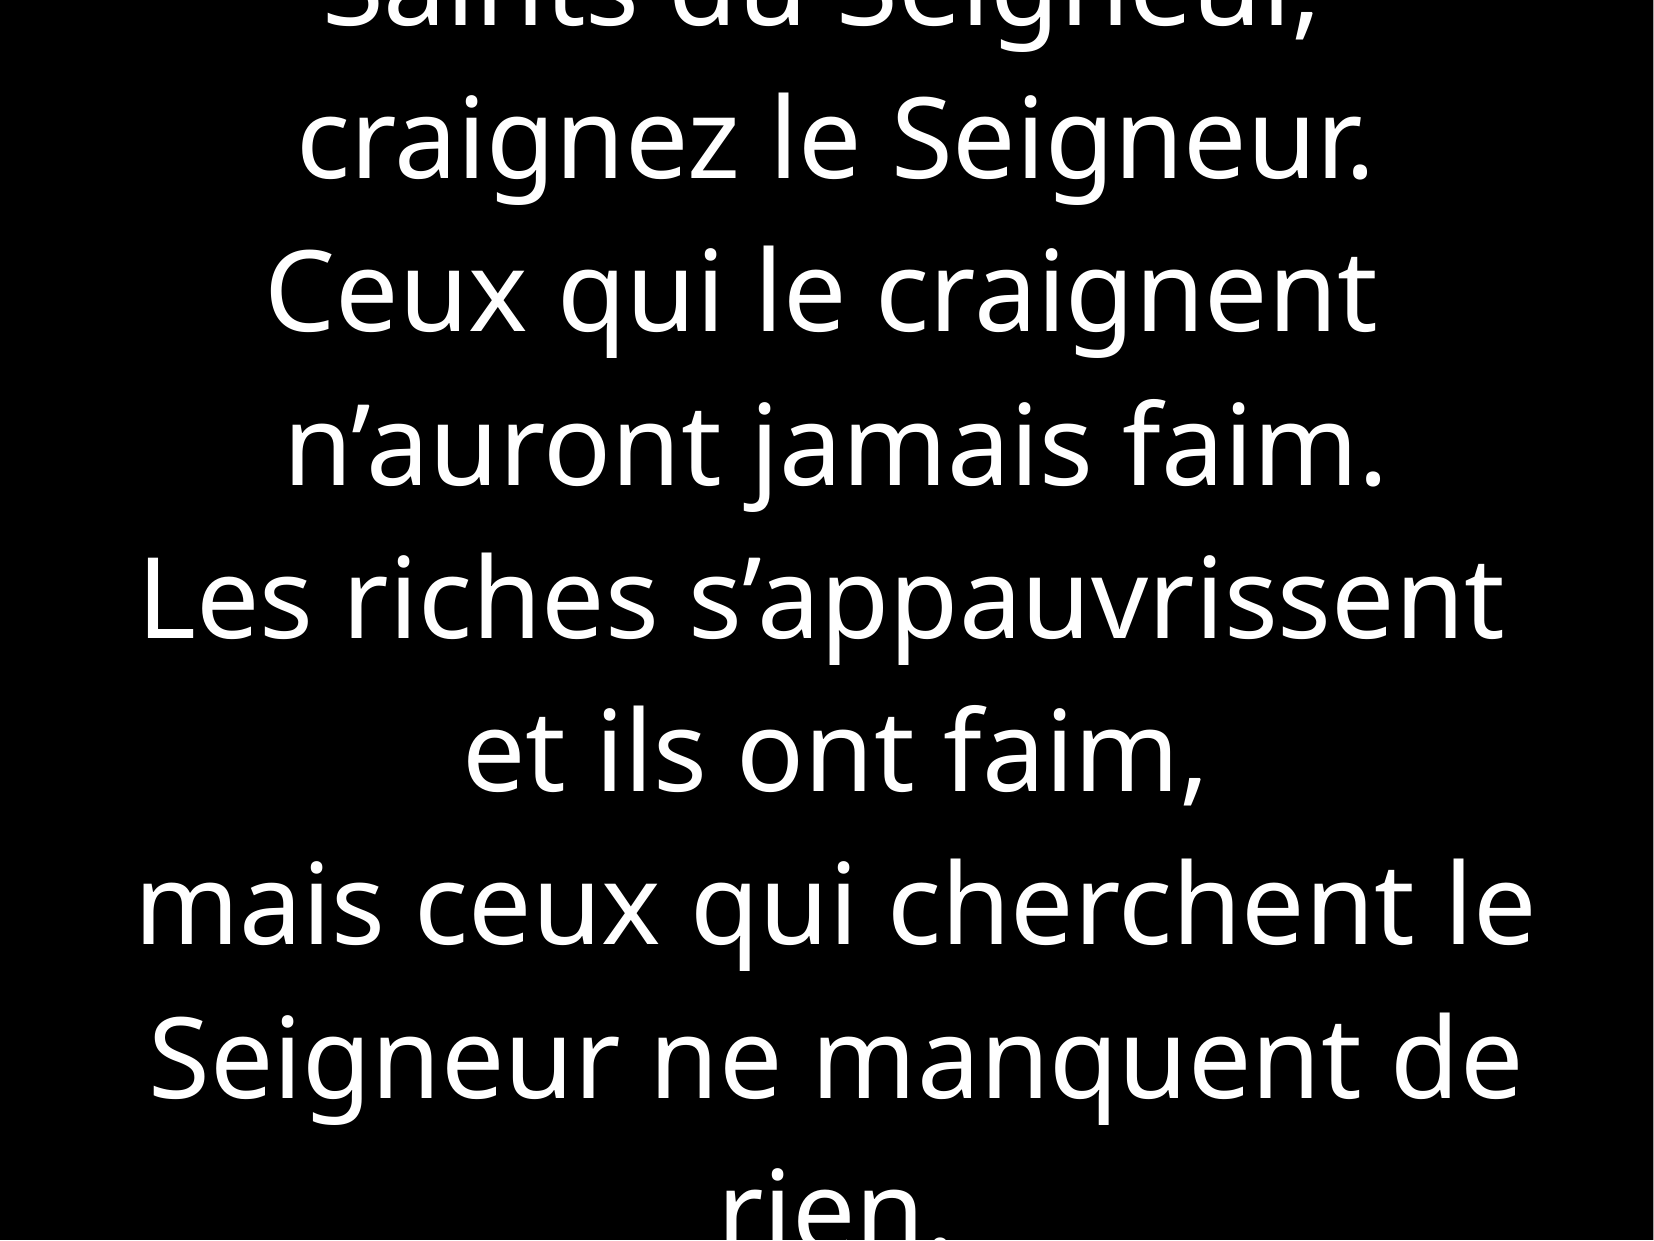

# Saints du Seigneur,
craignez le Seigneur.
Ceux qui le craignent
n’auront jamais faim.
Les riches s’appauvrissent
et ils ont faim,
mais ceux qui cherchent le Seigneur ne manquent de rien.